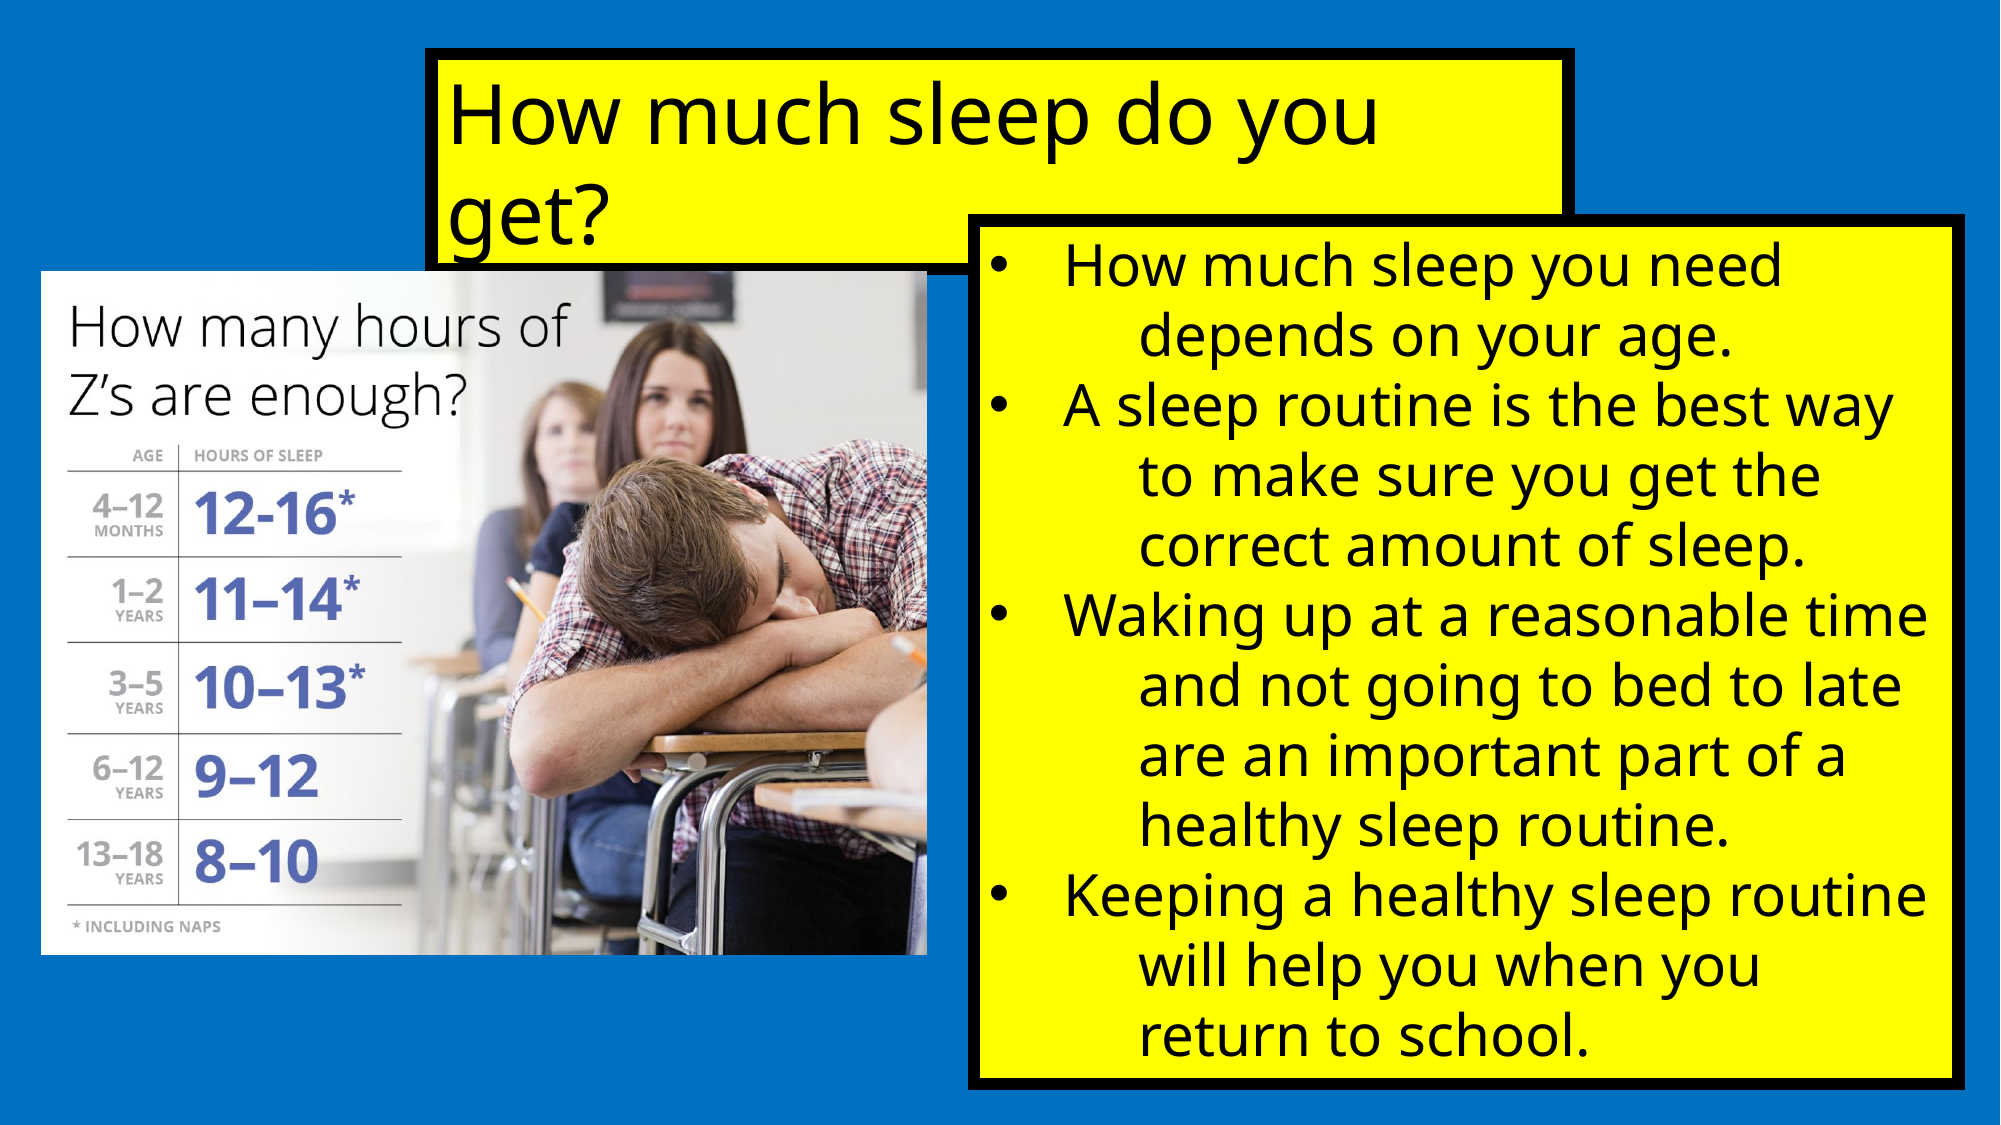

How much sleep do you get?
How much sleep you need depends on your age.
A sleep routine is the best way to make sure you get the correct amount of sleep.
Waking up at a reasonable time and not going to bed to late are an important part of a healthy sleep routine.
Keeping a healthy sleep routine will help you when you return to school.